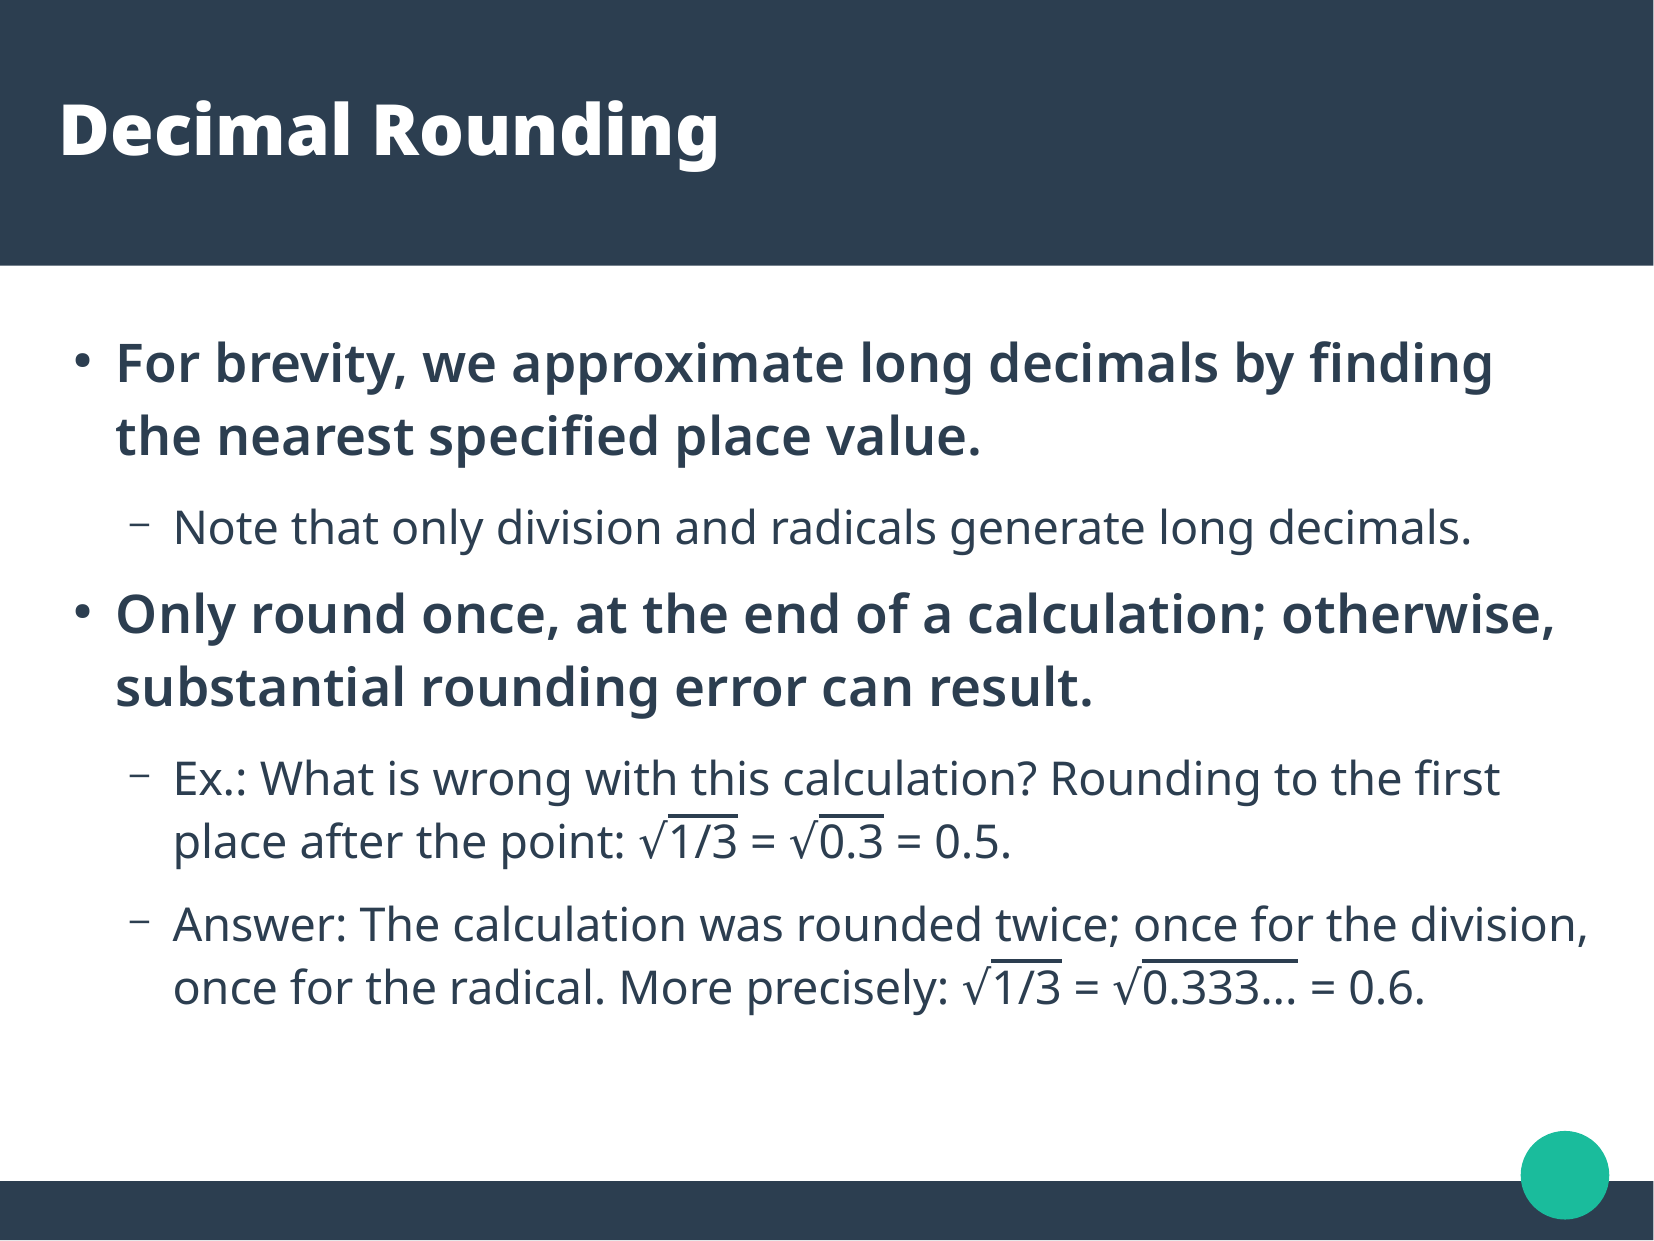

# Decimal Rounding
For brevity, we approximate long decimals by finding the nearest specified place value.
Note that only division and radicals generate long decimals.
Only round once, at the end of a calculation; otherwise, substantial rounding error can result.
Ex.: What is wrong with this calculation? Rounding to the first place after the point: √1/3 = √0.3 = 0.5.
Answer: The calculation was rounded twice; once for the division, once for the radical. More precisely: √1/3 = √0.333... = 0.6.